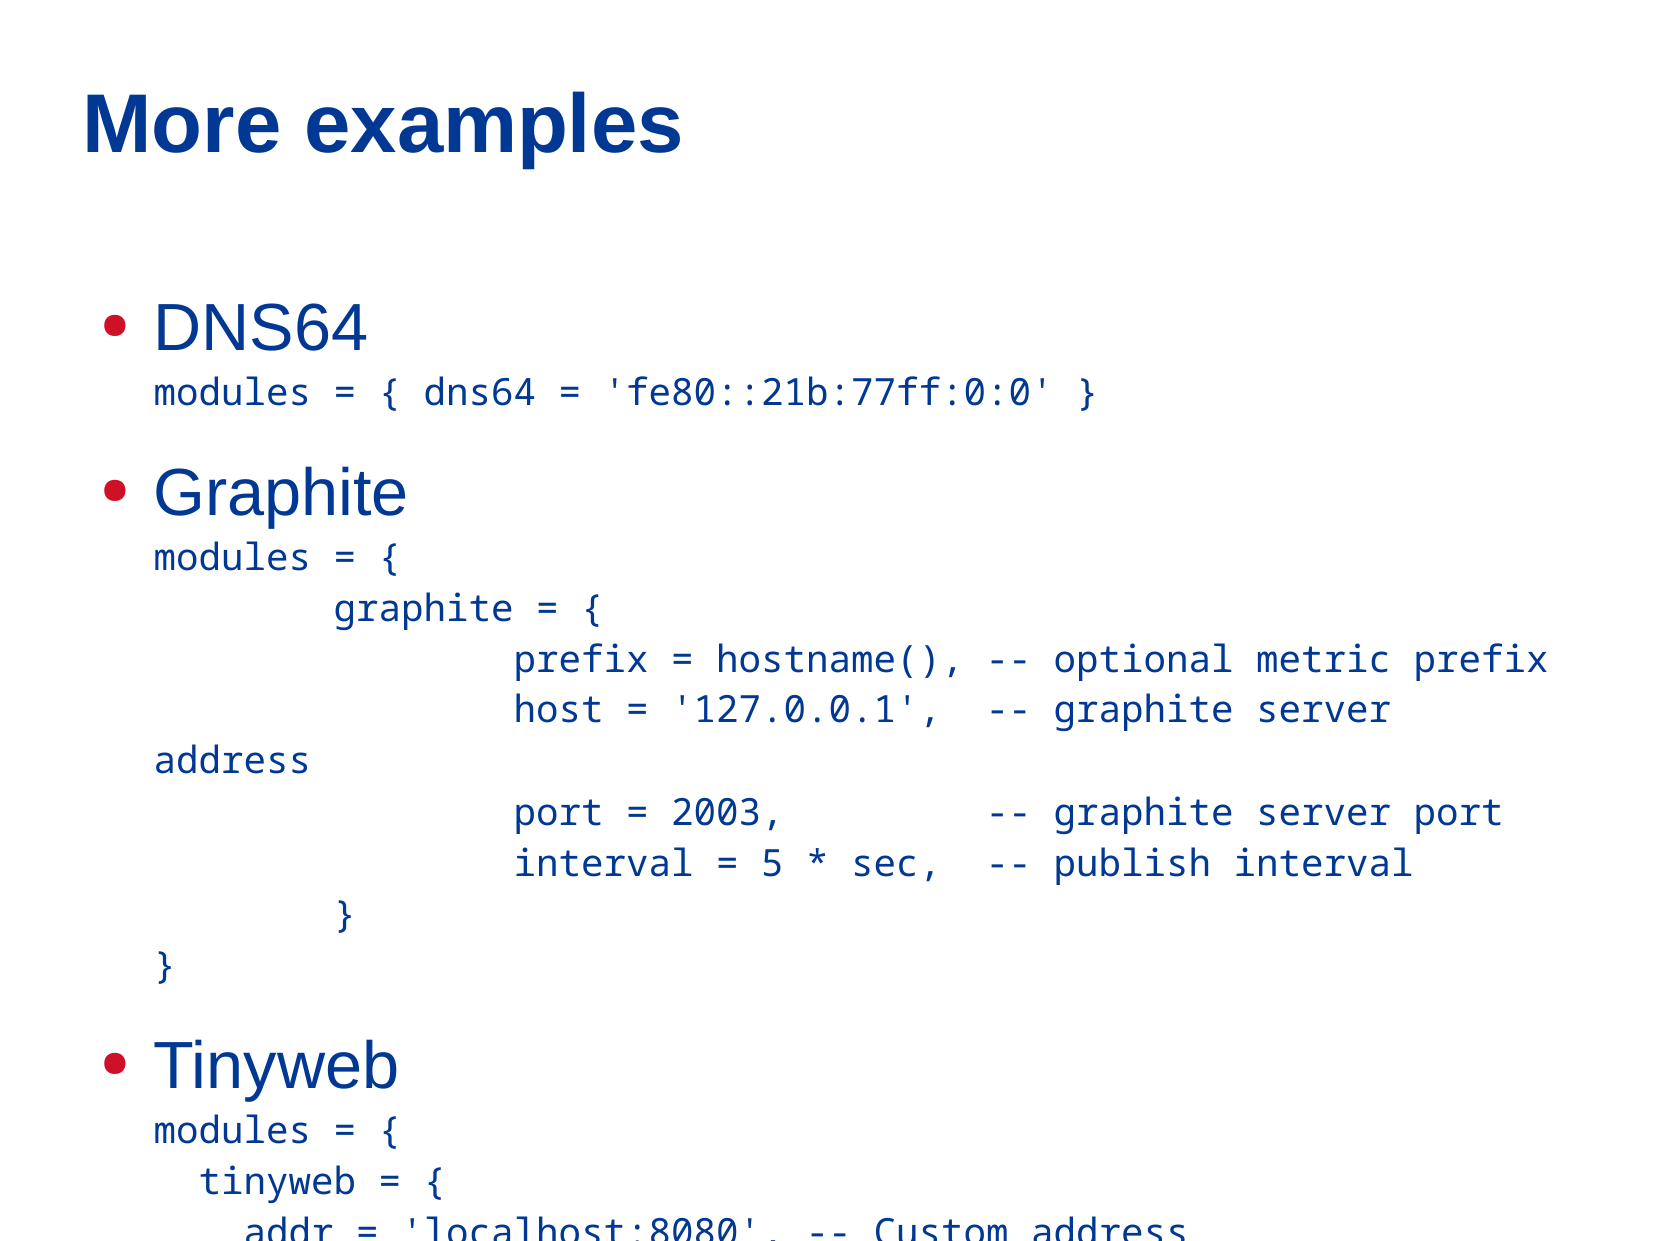

# More examples
DNS64
modules = { dns64 = 'fe80::21b:77ff:0:0' }
Graphite
modules = {
 graphite = {
 prefix = hostname(), -- optional metric prefix
 host = '127.0.0.1', -- graphite server address
 port = 2003, -- graphite server port
 interval = 5 * sec, -- publish interval
 }
}
Tinyweb
modules = {
 tinyweb = {
 addr = 'localhost:8080', -- Custom address
 geoip = '/usr/local/var/GeoIP' -- Different path to GeoIP DB
 }
}